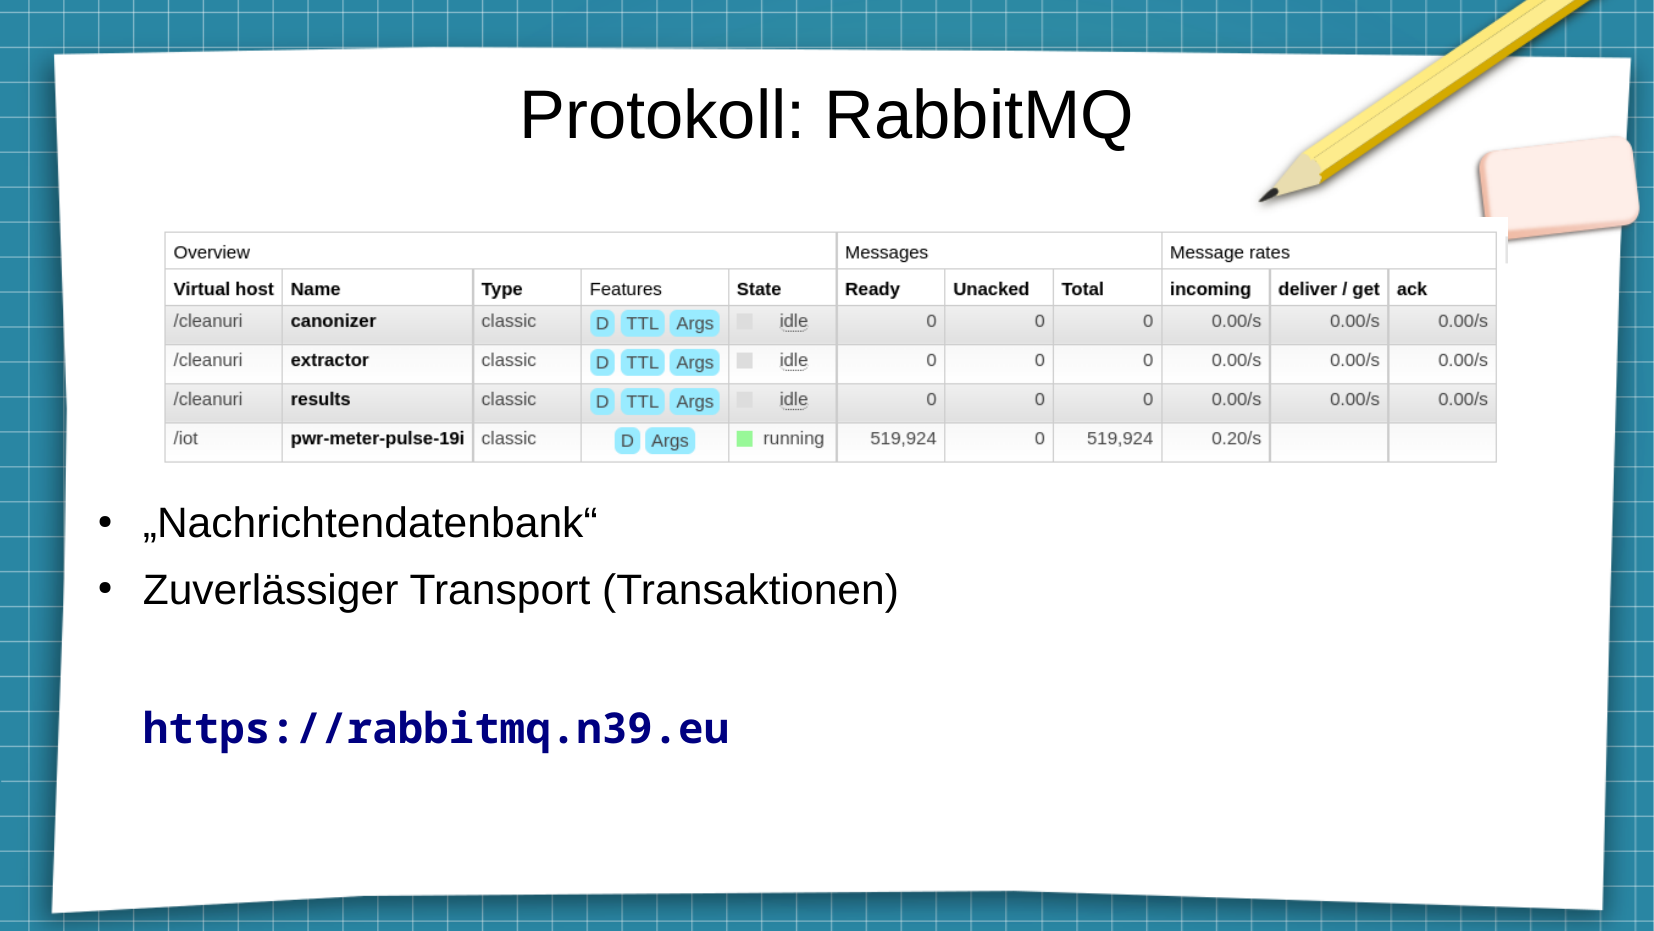

# Protokoll: RabbitMQ
„Nachrichtendatenbank“
Zuverlässiger Transport (Transaktionen)
https://rabbitmq.n39.eu